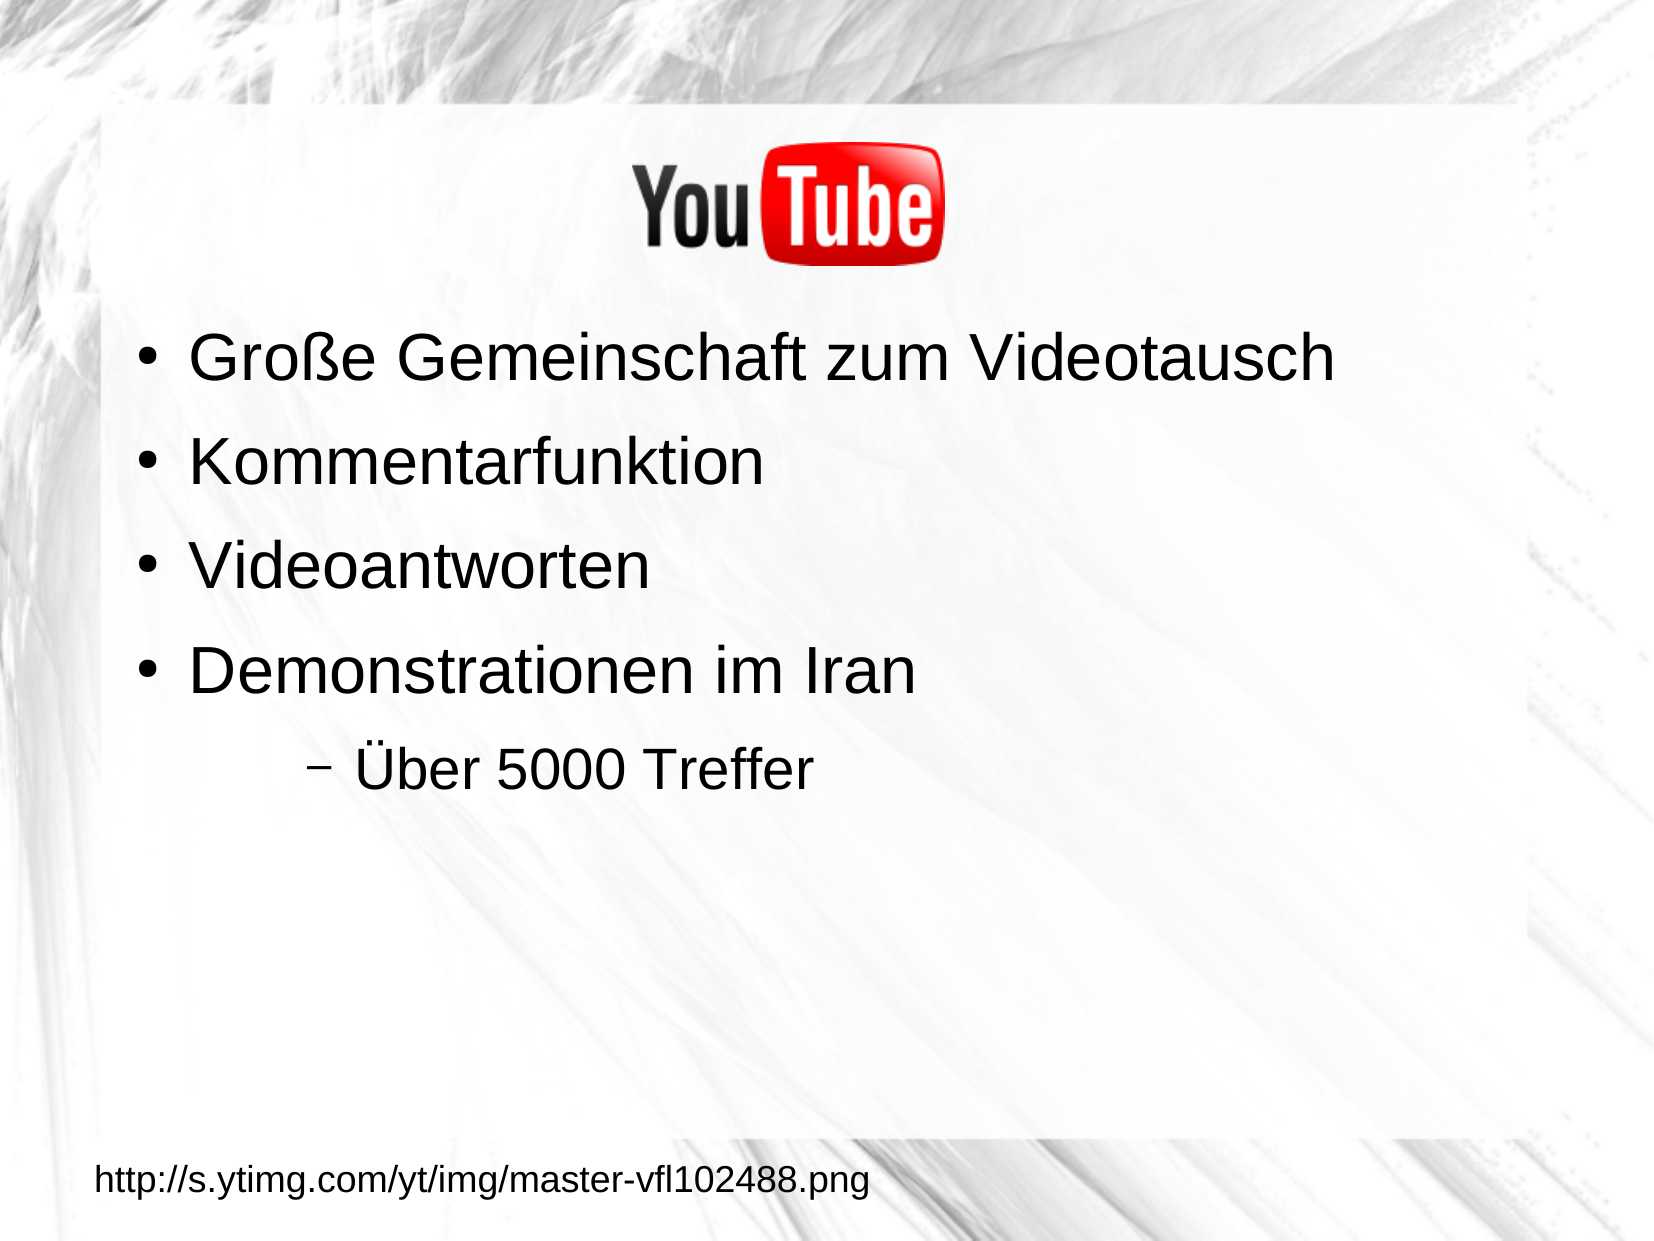

Youtube
# Große Gemeinschaft zum Videotausch
Kommentarfunktion
Videoantworten
Demonstrationen im Iran
Über 5000 Treffer
http://s.ytimg.com/yt/img/master-vfl102488.png